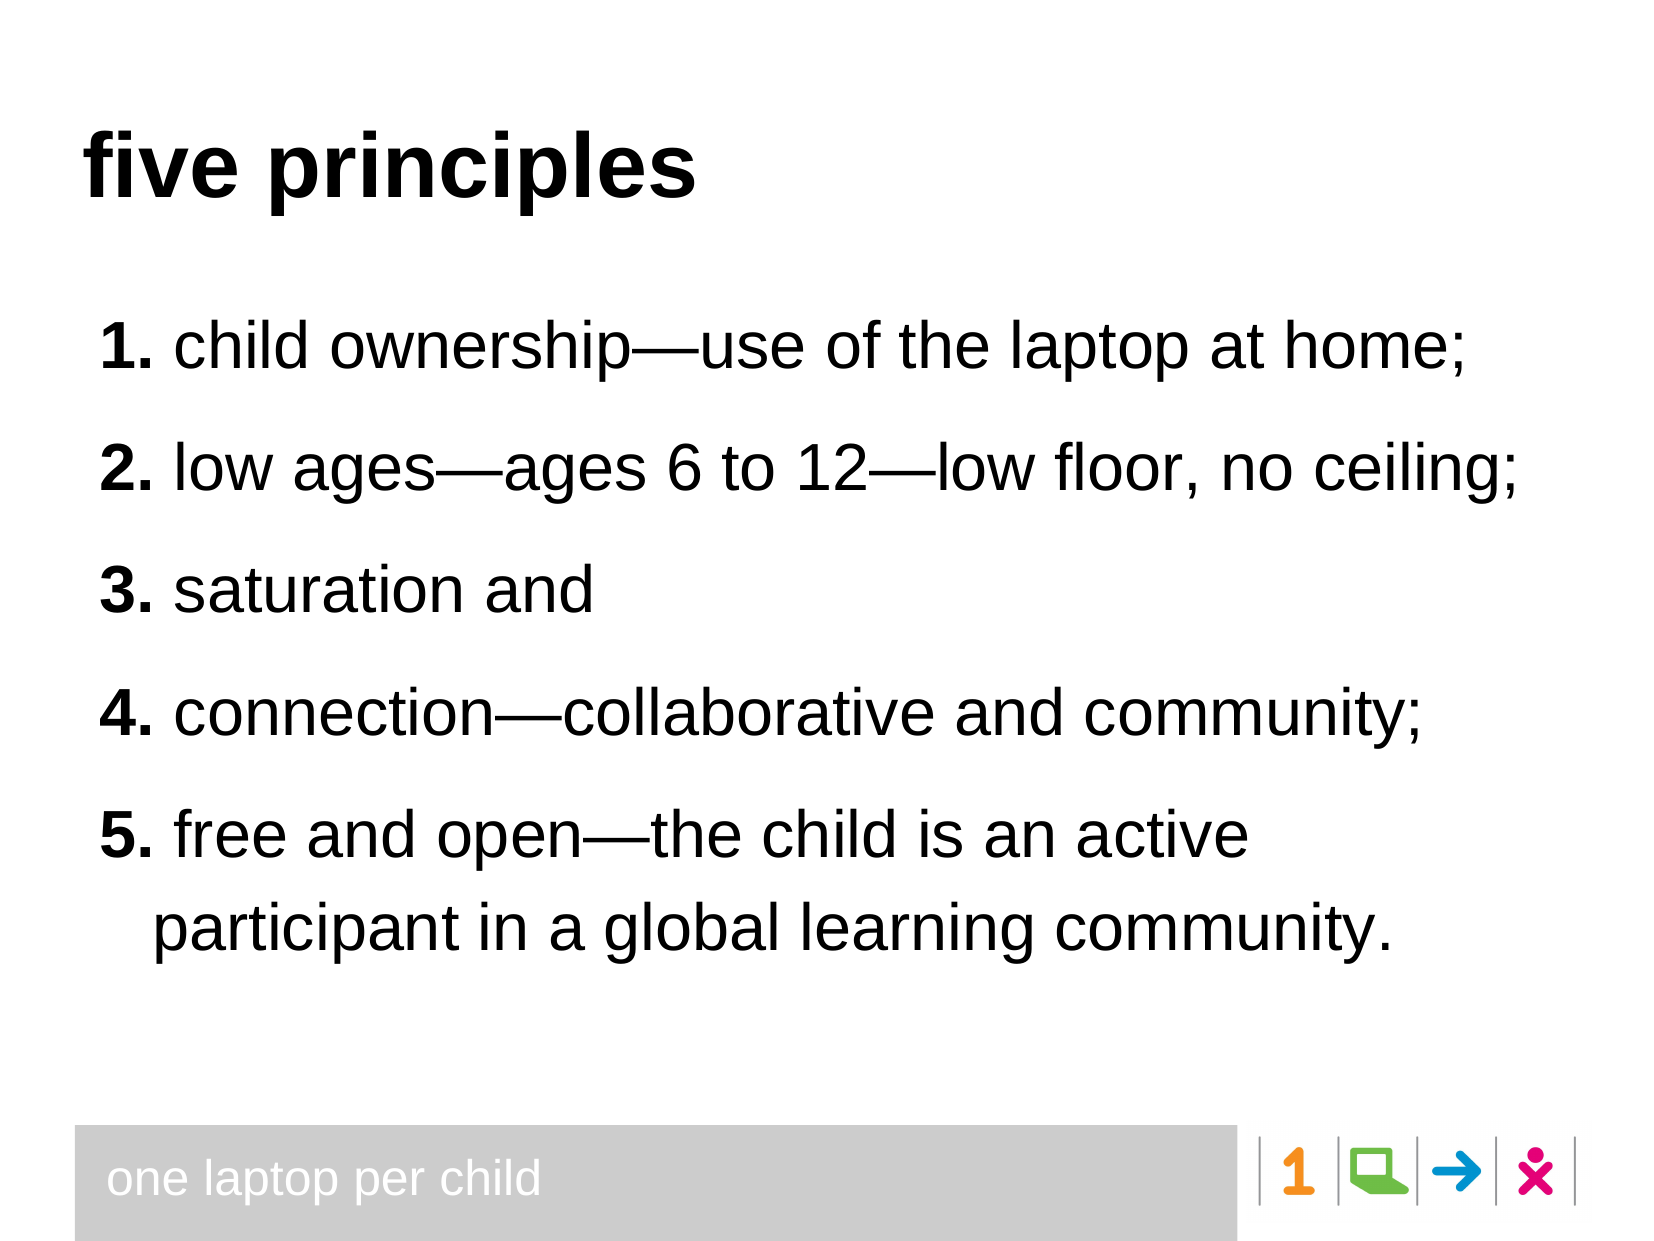

# five principles
1. child ownership—use of the laptop at home;
2. low ages—ages 6 to 12—low floor, no ceiling;
3. saturation and
4. connection—collaborative and community;
5. free and open—the child is an active participant in a global learning community.